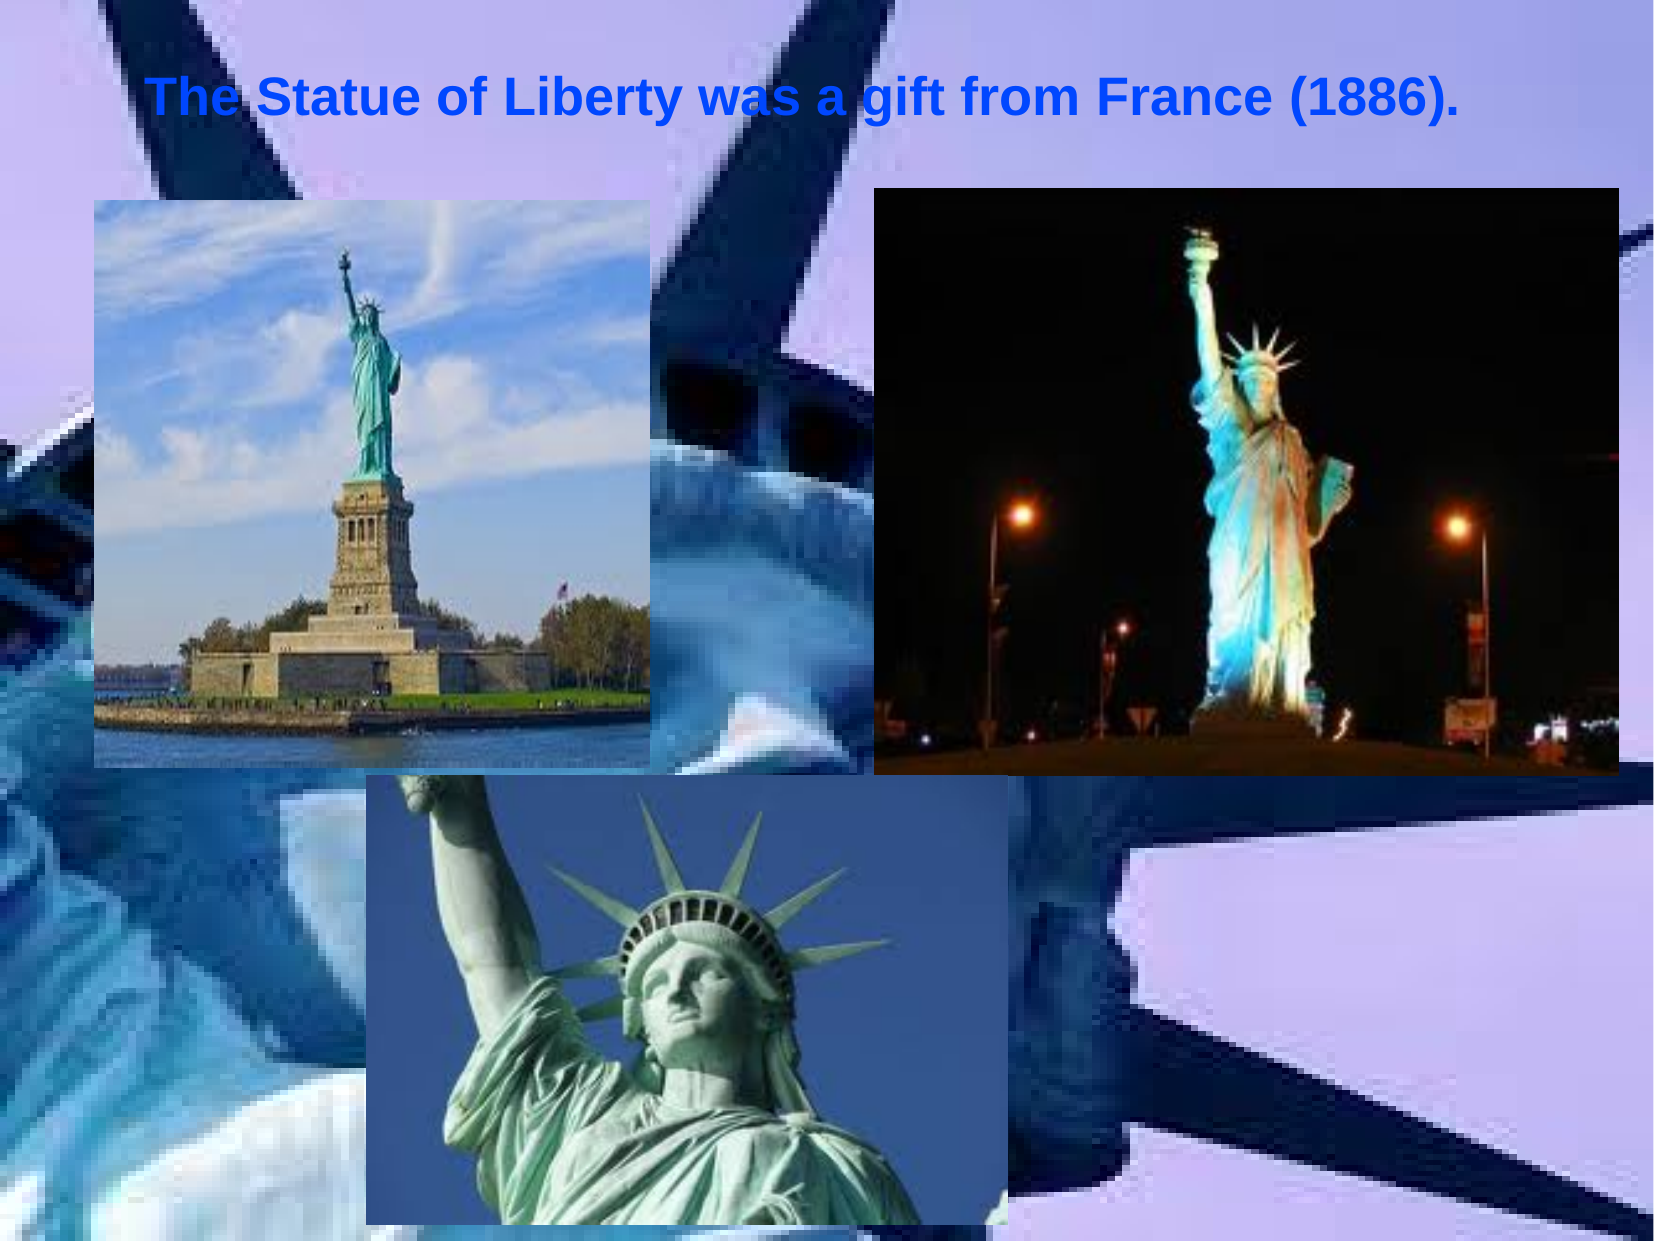

The Statue of Liberty was a gift from France (1886).